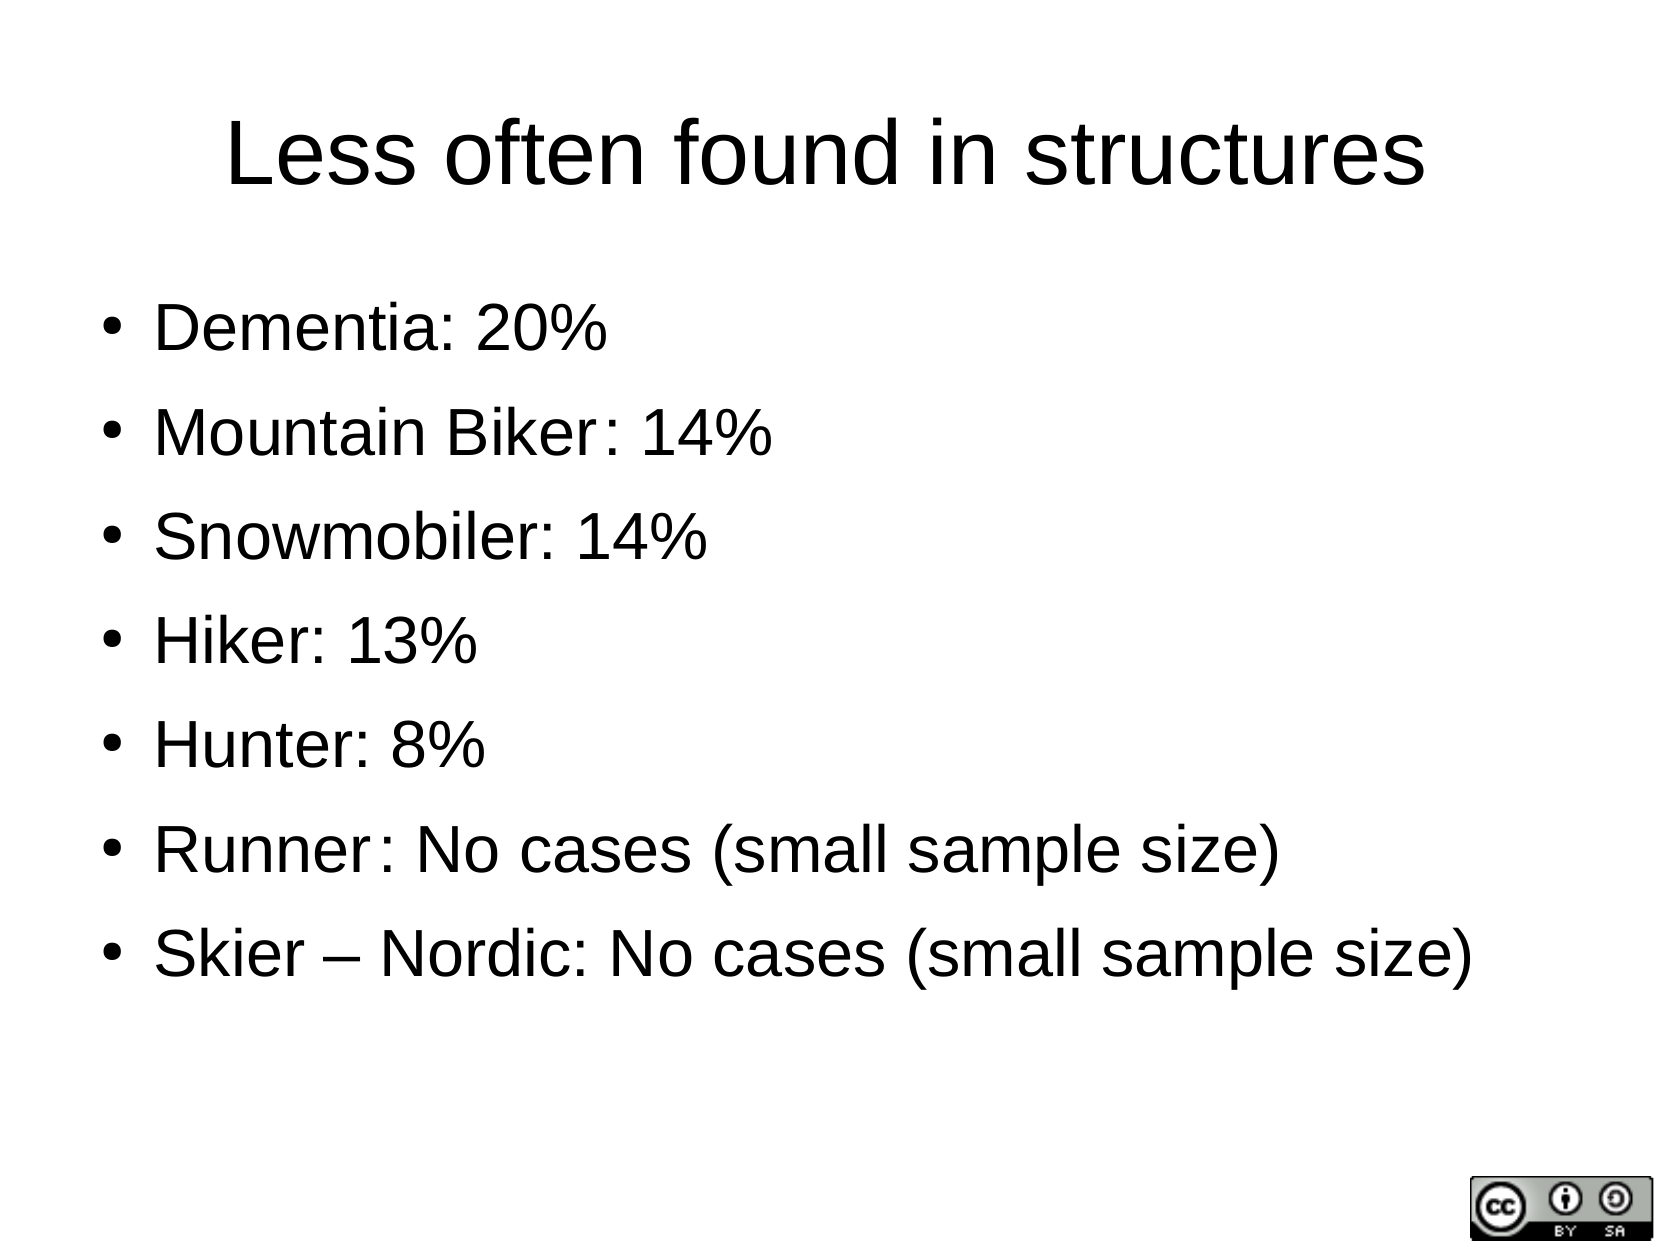

# Less often found in structures
Dementia: 20%
Mountain Biker	: 14%
Snowmobiler: 14%
Hiker: 13%
Hunter: 8%
Runner	: No cases (small sample size)
Skier – Nordic: No cases (small sample size)